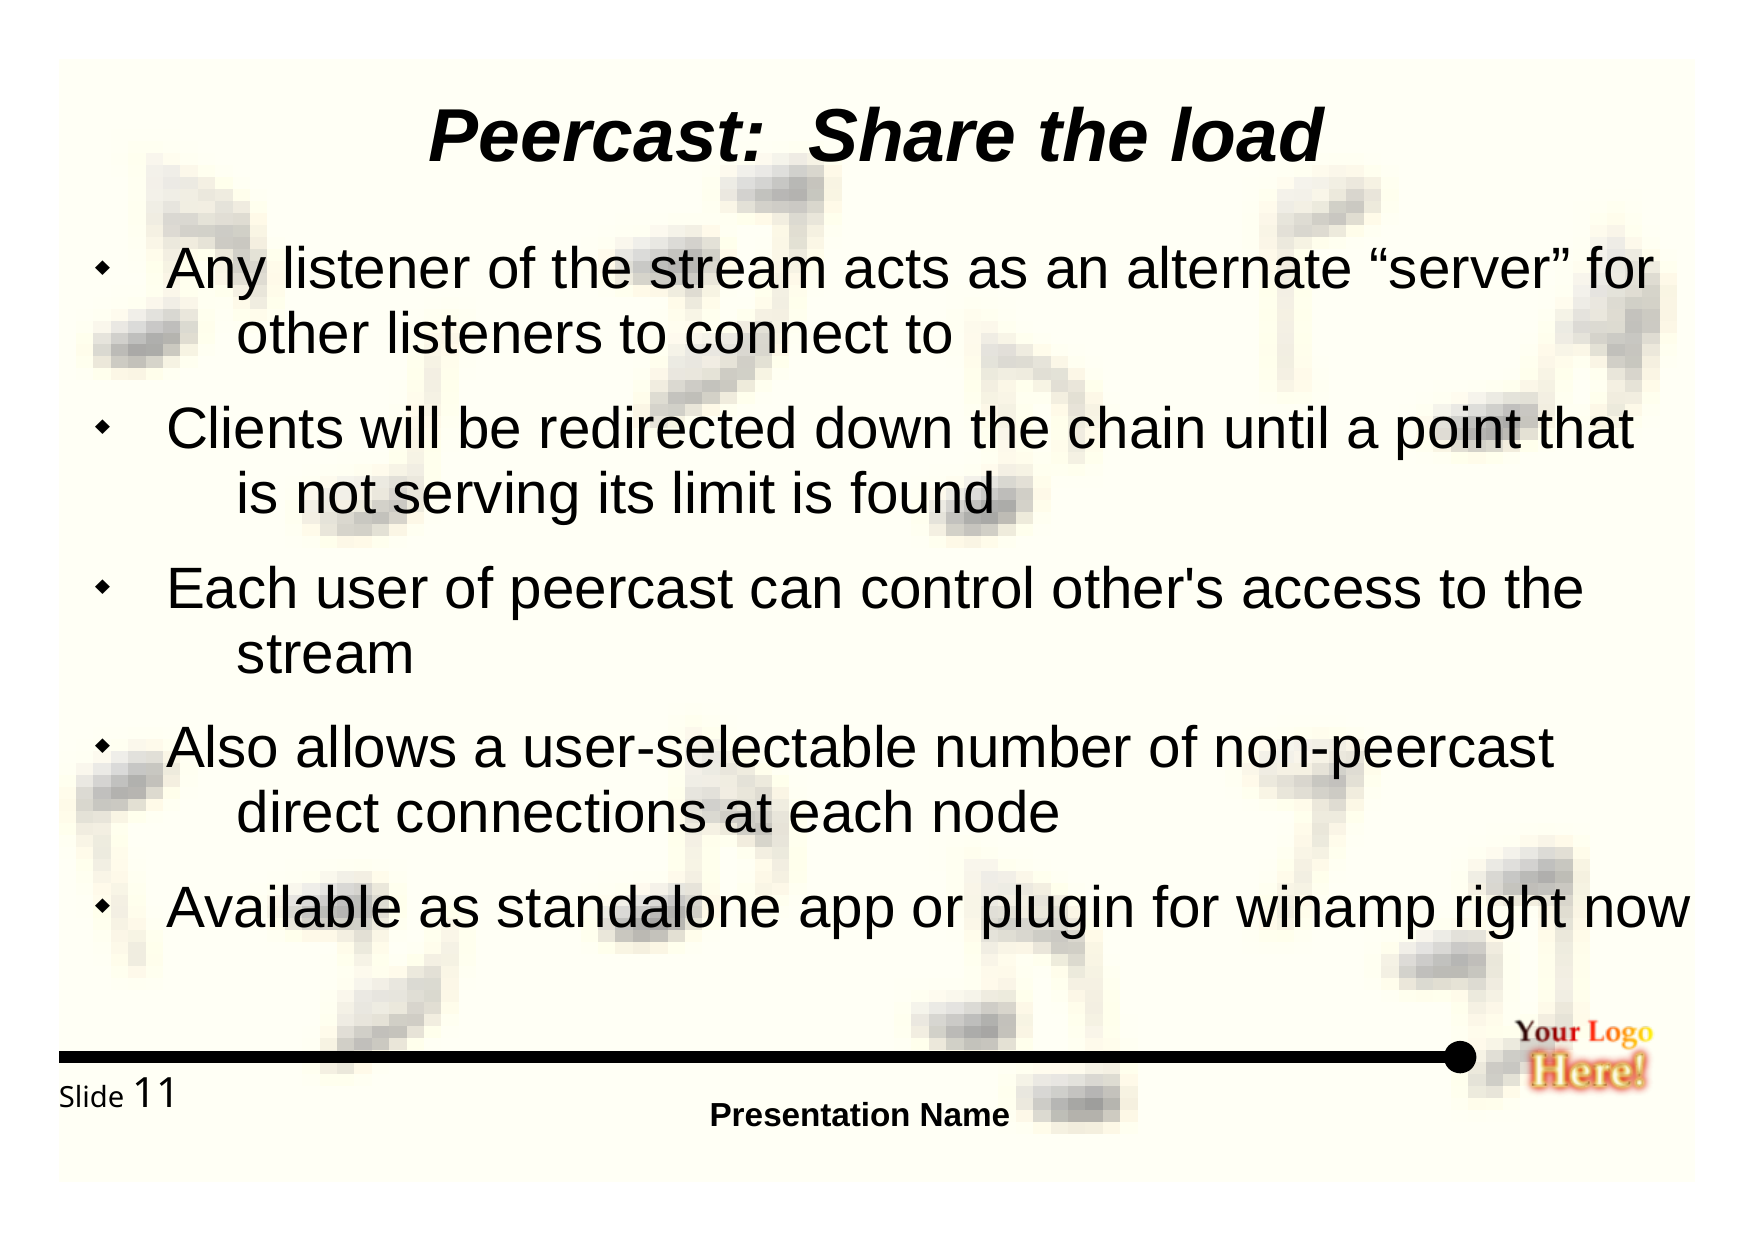

# Peercast: Share the load
Any listener of the stream acts as an alternate “server” for other listeners to connect to
Clients will be redirected down the chain until a point that is not serving its limit is found
Each user of peercast can control other's access to the stream
Also allows a user-selectable number of non-peercast direct connections at each node
Available as standalone app or plugin for winamp right now